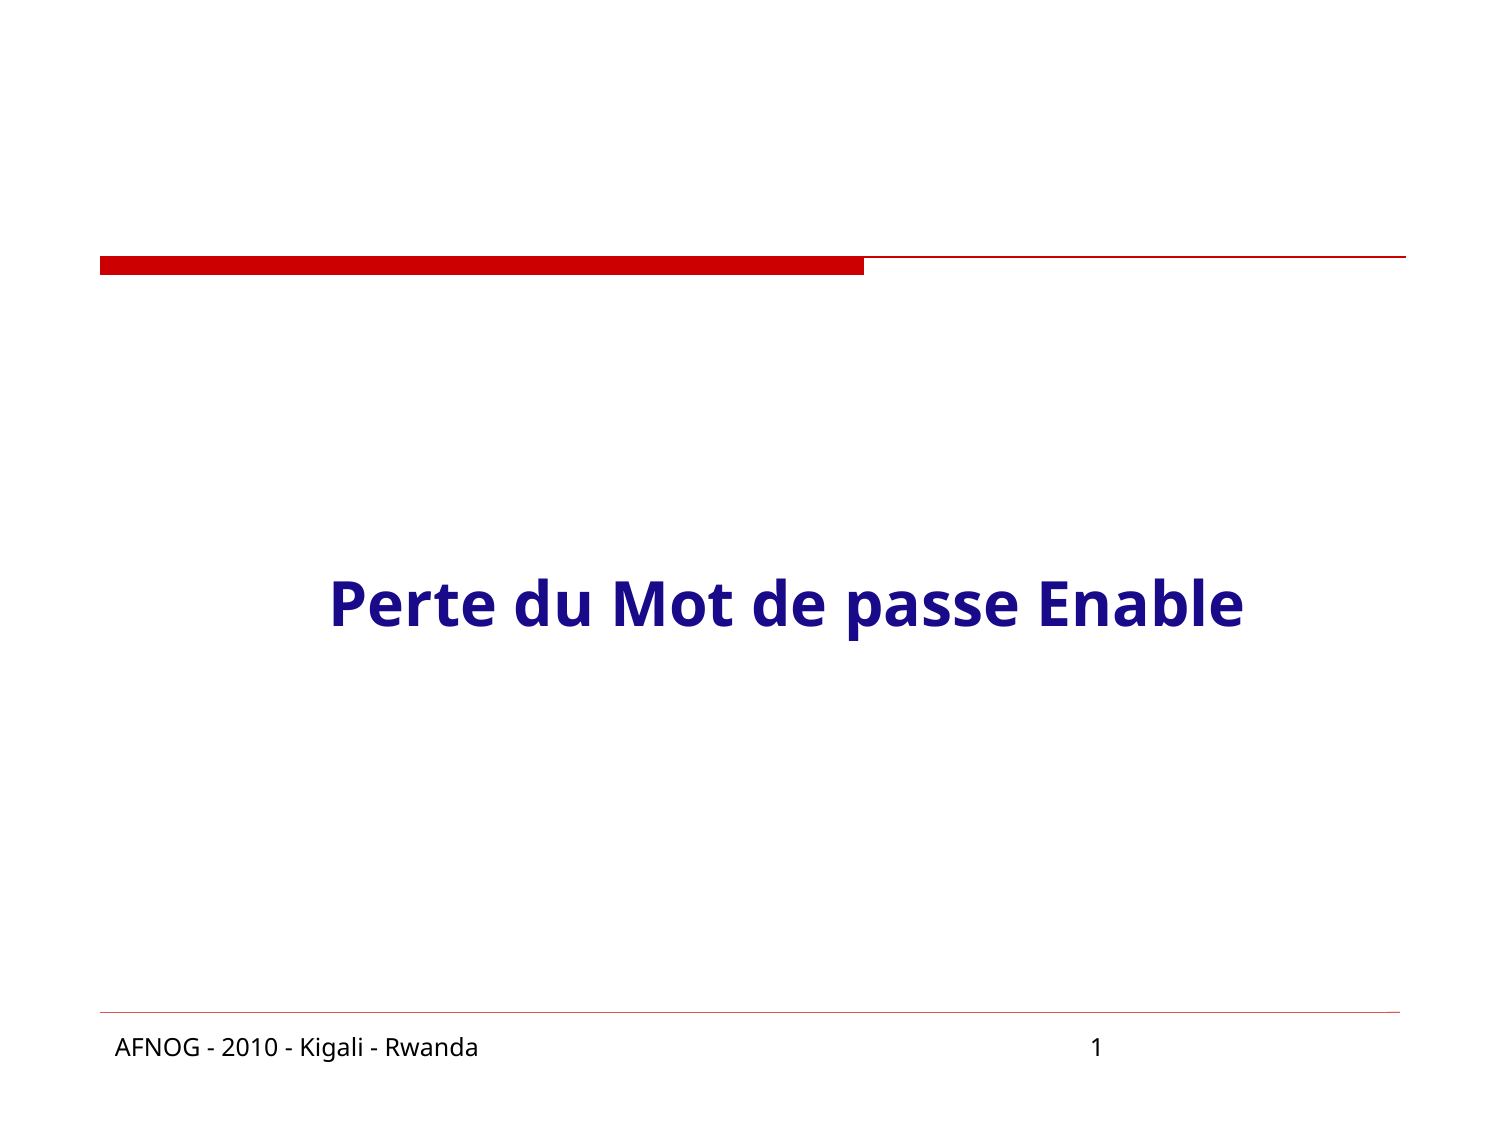

# Perte du Mot de passe Enable
AFNOG - 2010 - Kigali - Rwanda